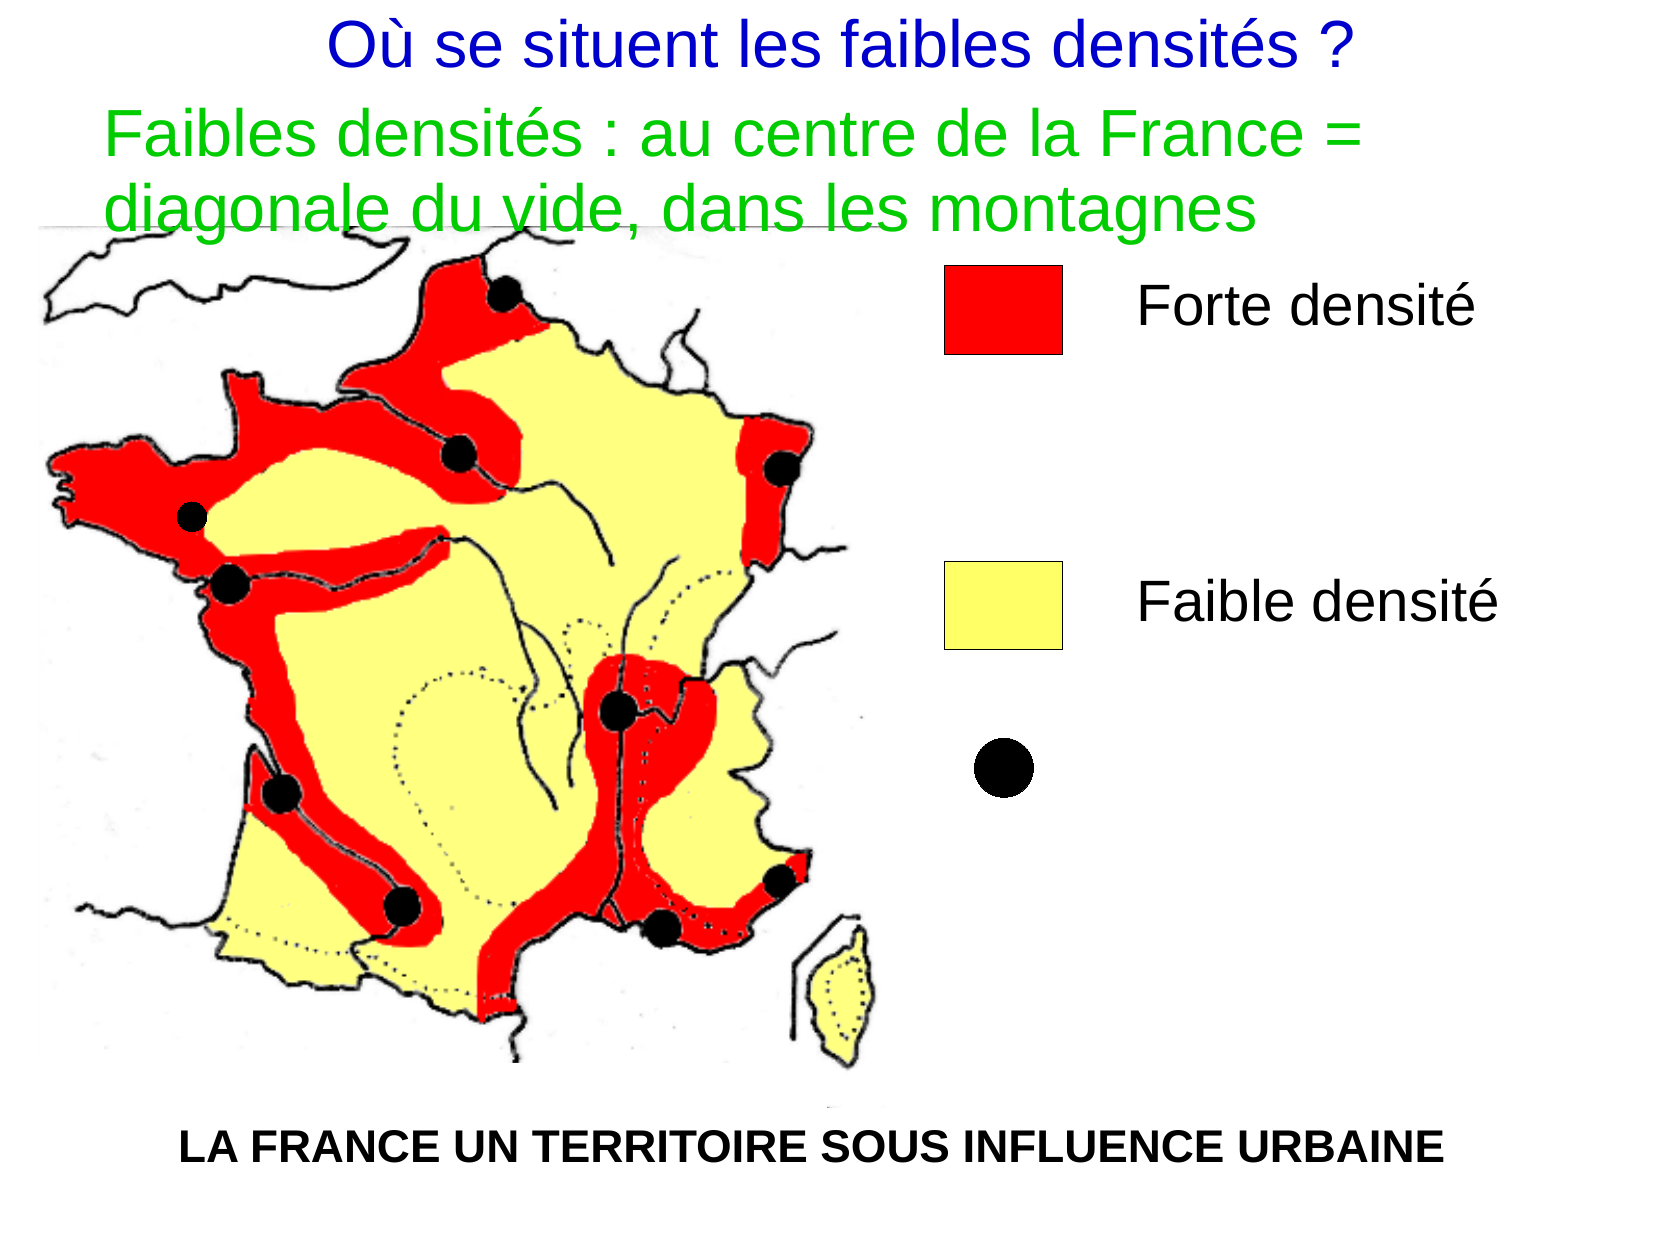

Où se situent les faibles densités ?
Faibles densités : au centre de la France = diagonale du vide, dans les montagnes
Forte densité
Faible densité
LA FRANCE UN TERRITOIRE SOUS INFLUENCE URBAINE